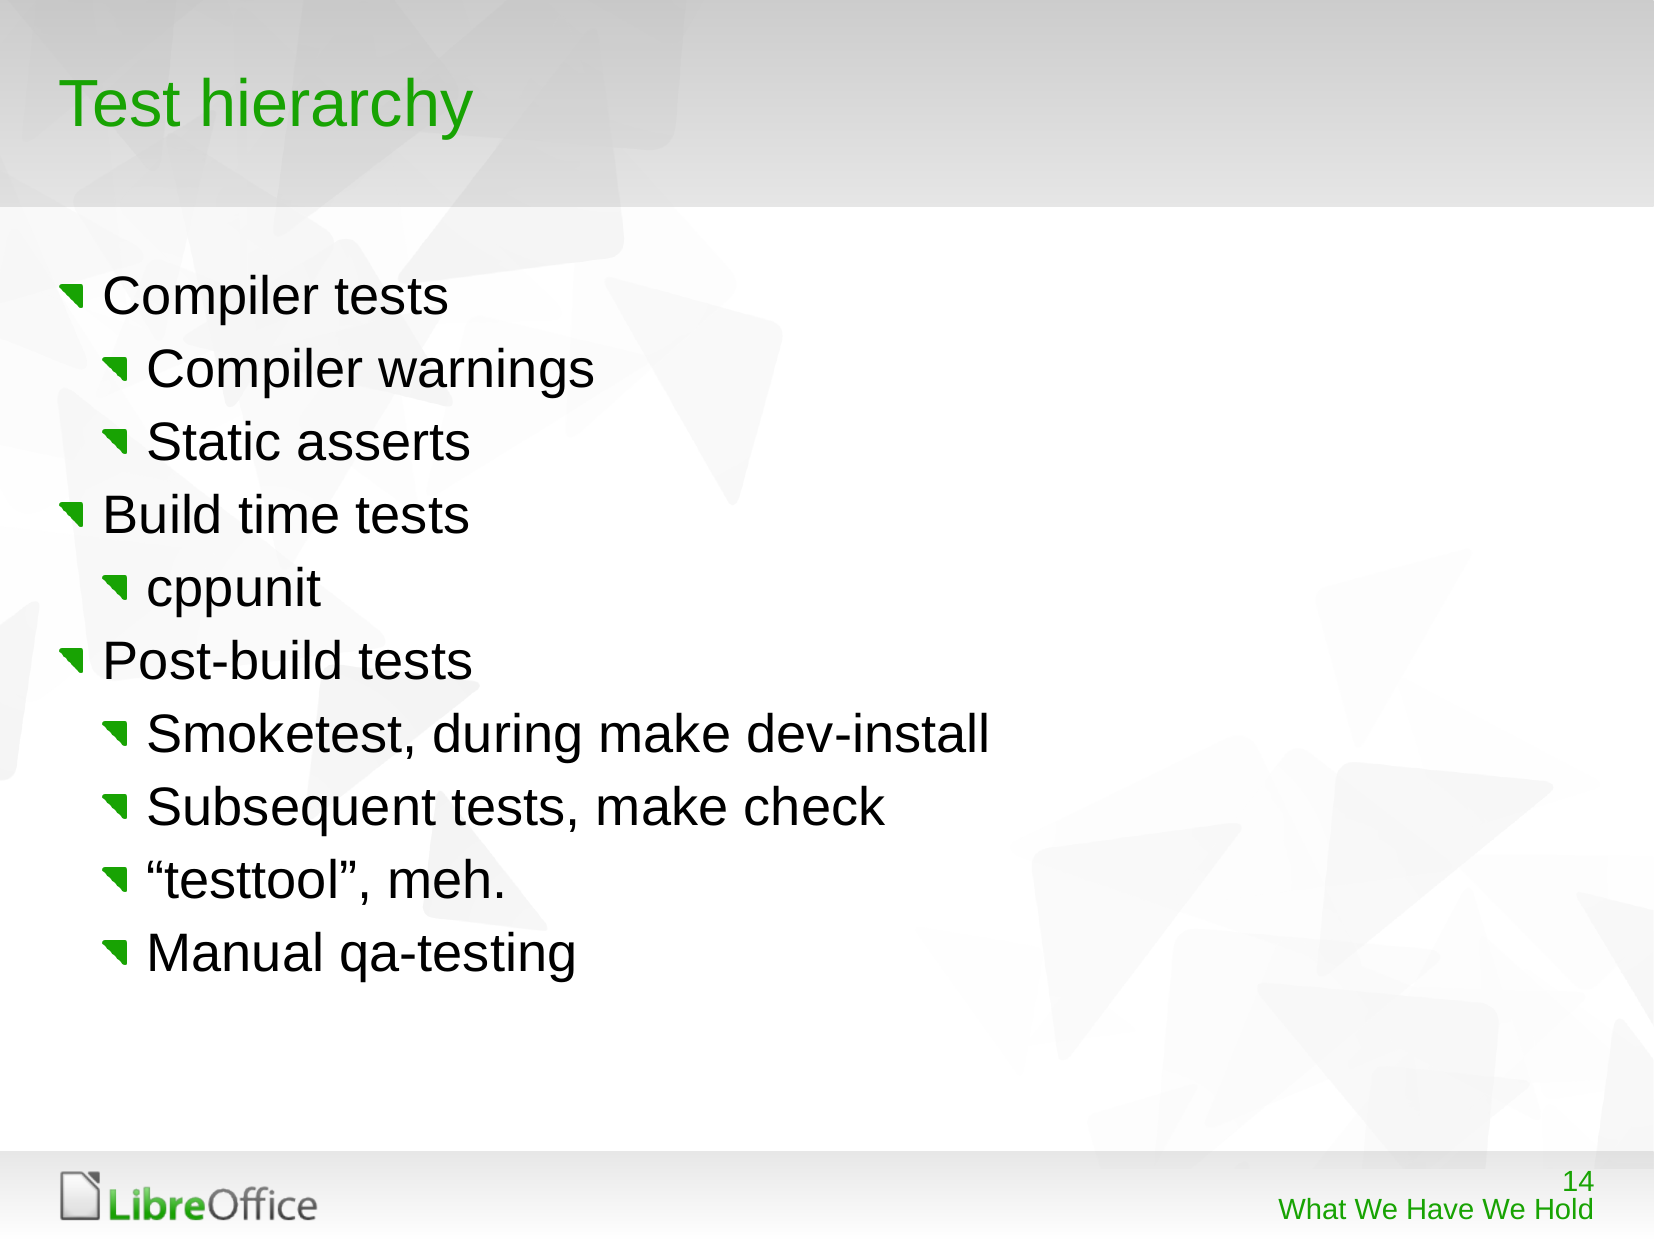

# Test hierarchy
Compiler tests
Compiler warnings
Static asserts
Build time tests
cppunit
Post-build tests
Smoketest, during make dev-install
Subsequent tests, make check
“testtool”, meh.
Manual qa-testing
14
What We Have We Hold